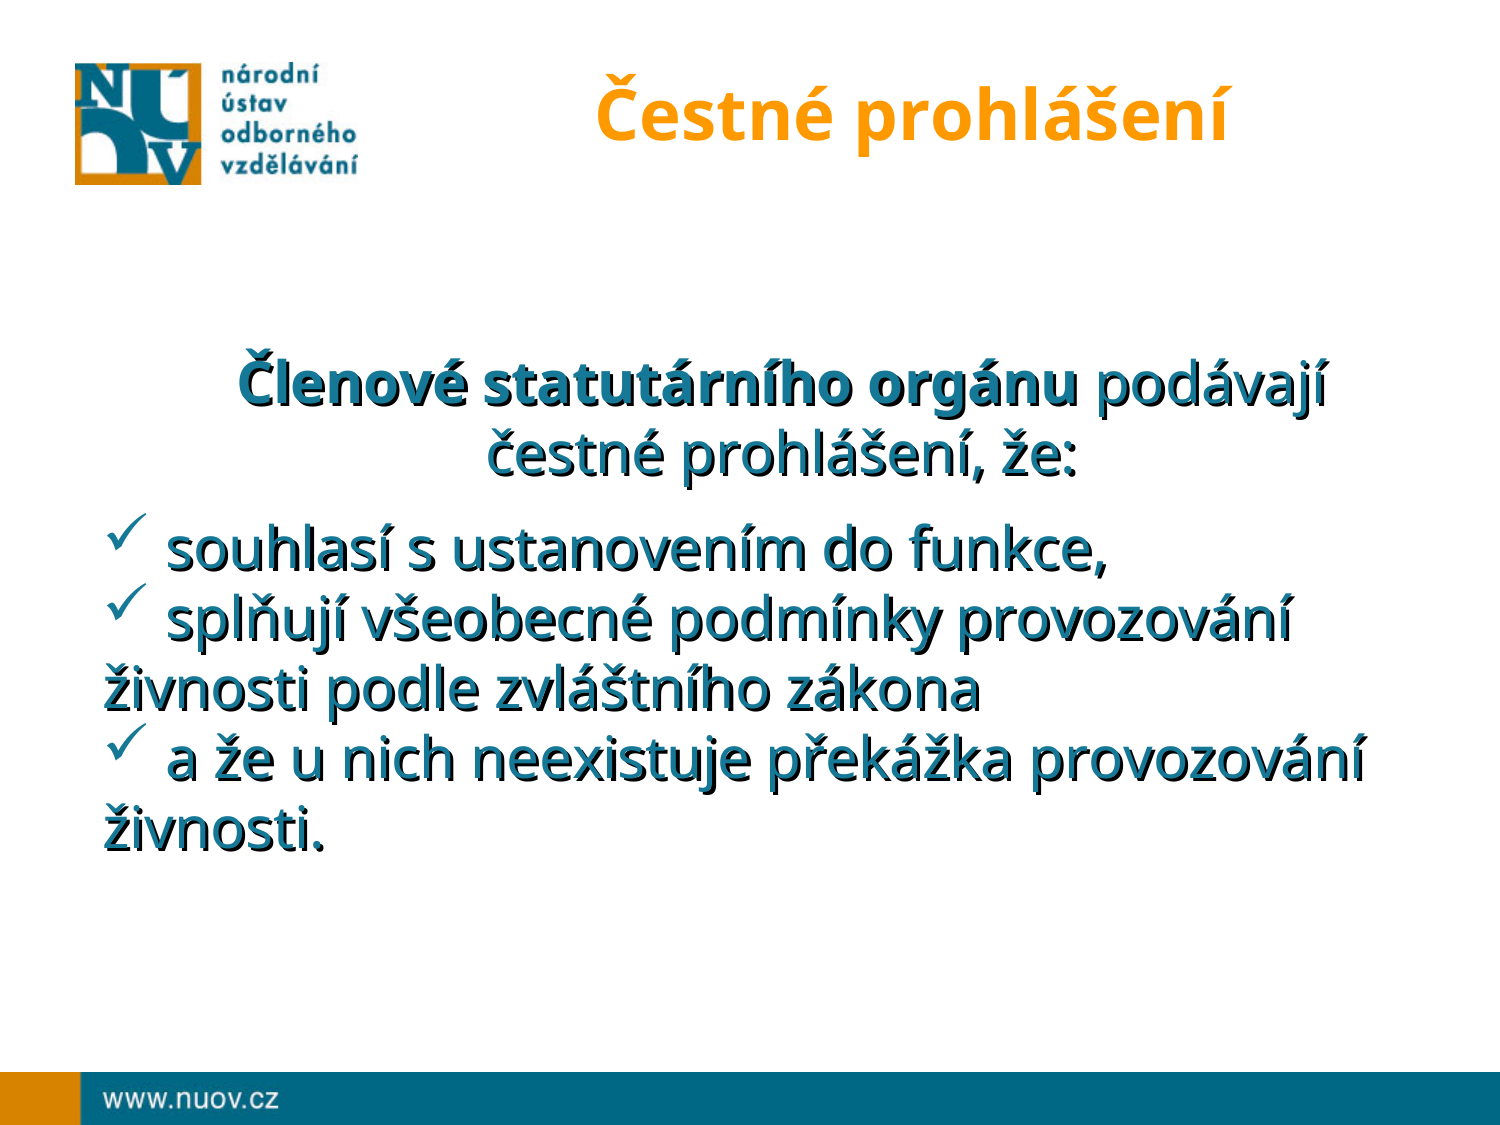

# Čestné prohlášení
Členové statutárního orgánu podávají
čestné prohlášení, že:
 souhlasí s ustanovením do funkce,
 splňují všeobecné podmínky provozování
živnosti podle zvláštního zákona
 a že u nich neexistuje překážka provozování živnosti.